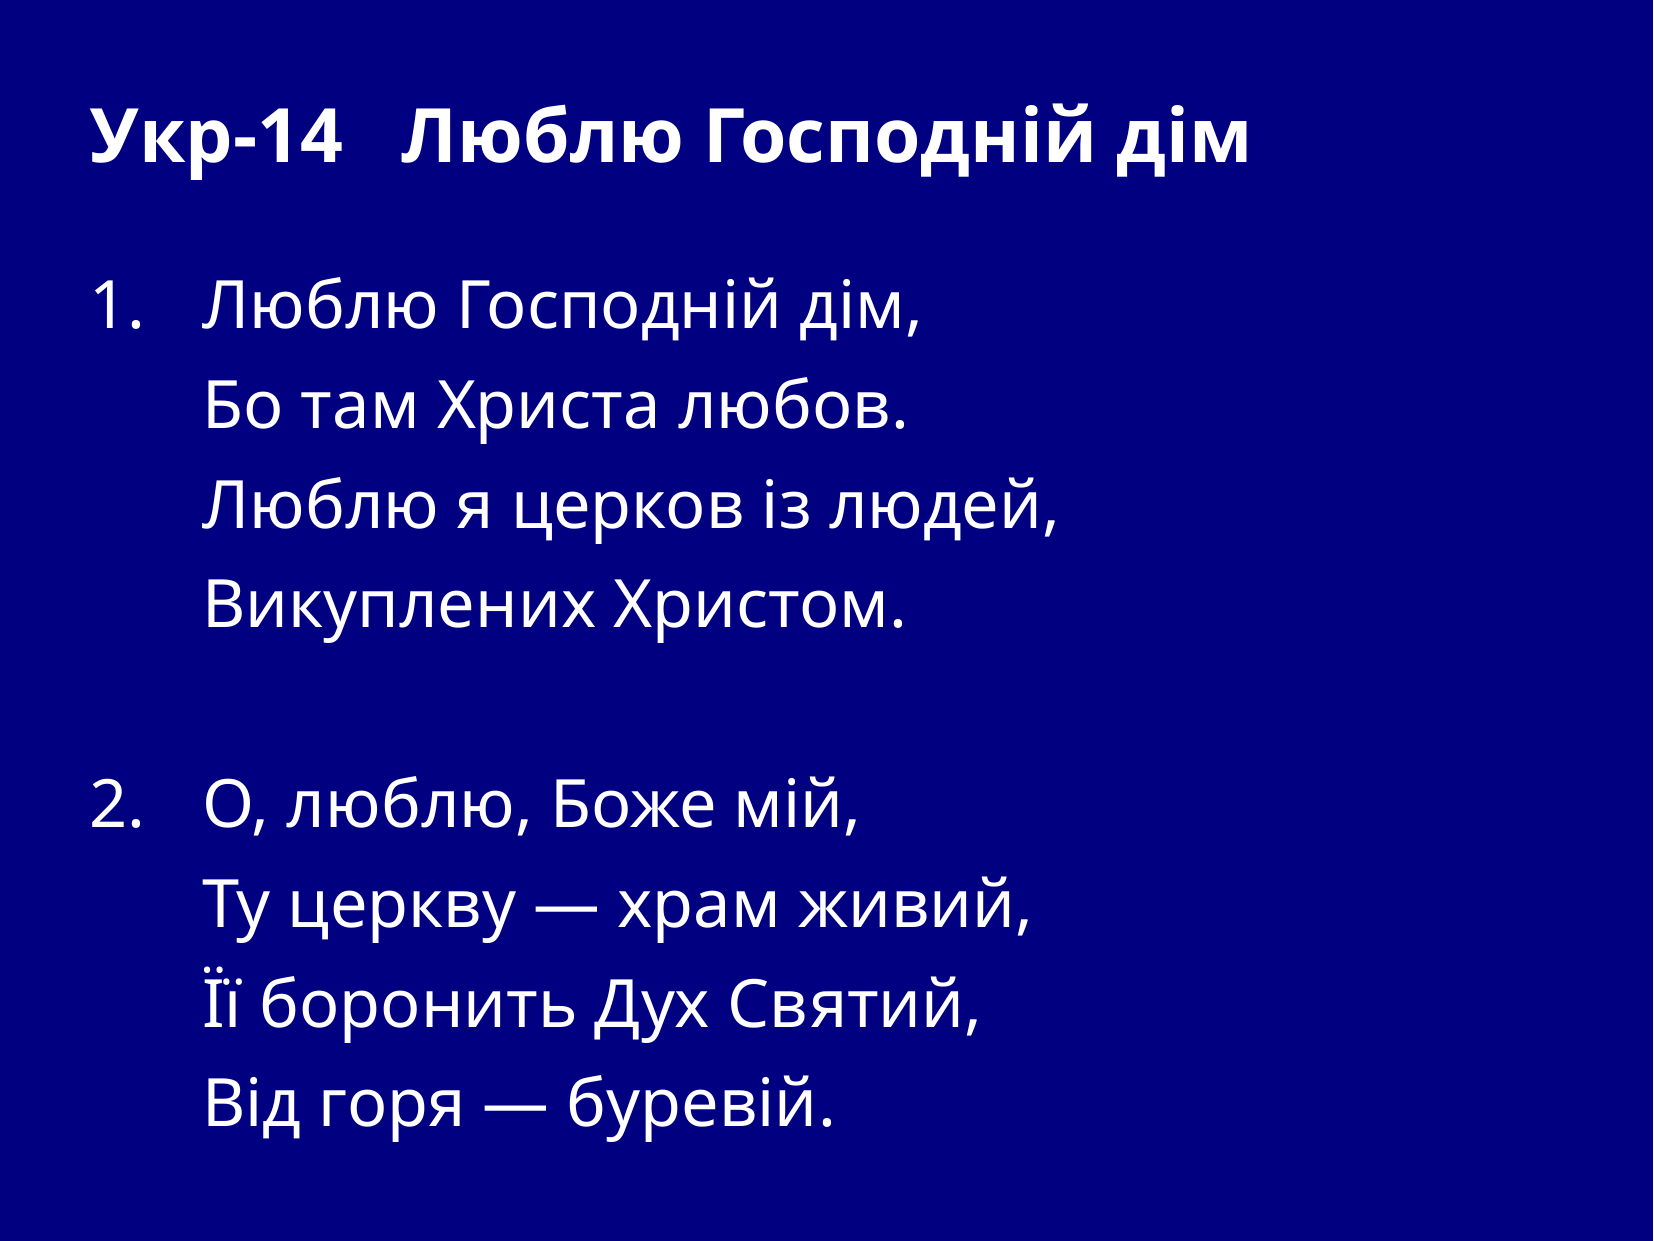

Укр-14 Люблю Господній дім
1.	Люблю Господній дім,
	Бо там Христа любов.
	Люблю я церков із людей,
	Викуплених Христом.
2.	О, люблю, Боже мій,
	Ту церкву ― храм живий,
	Її боронить Дух Святий,
	Від горя ― буревій.